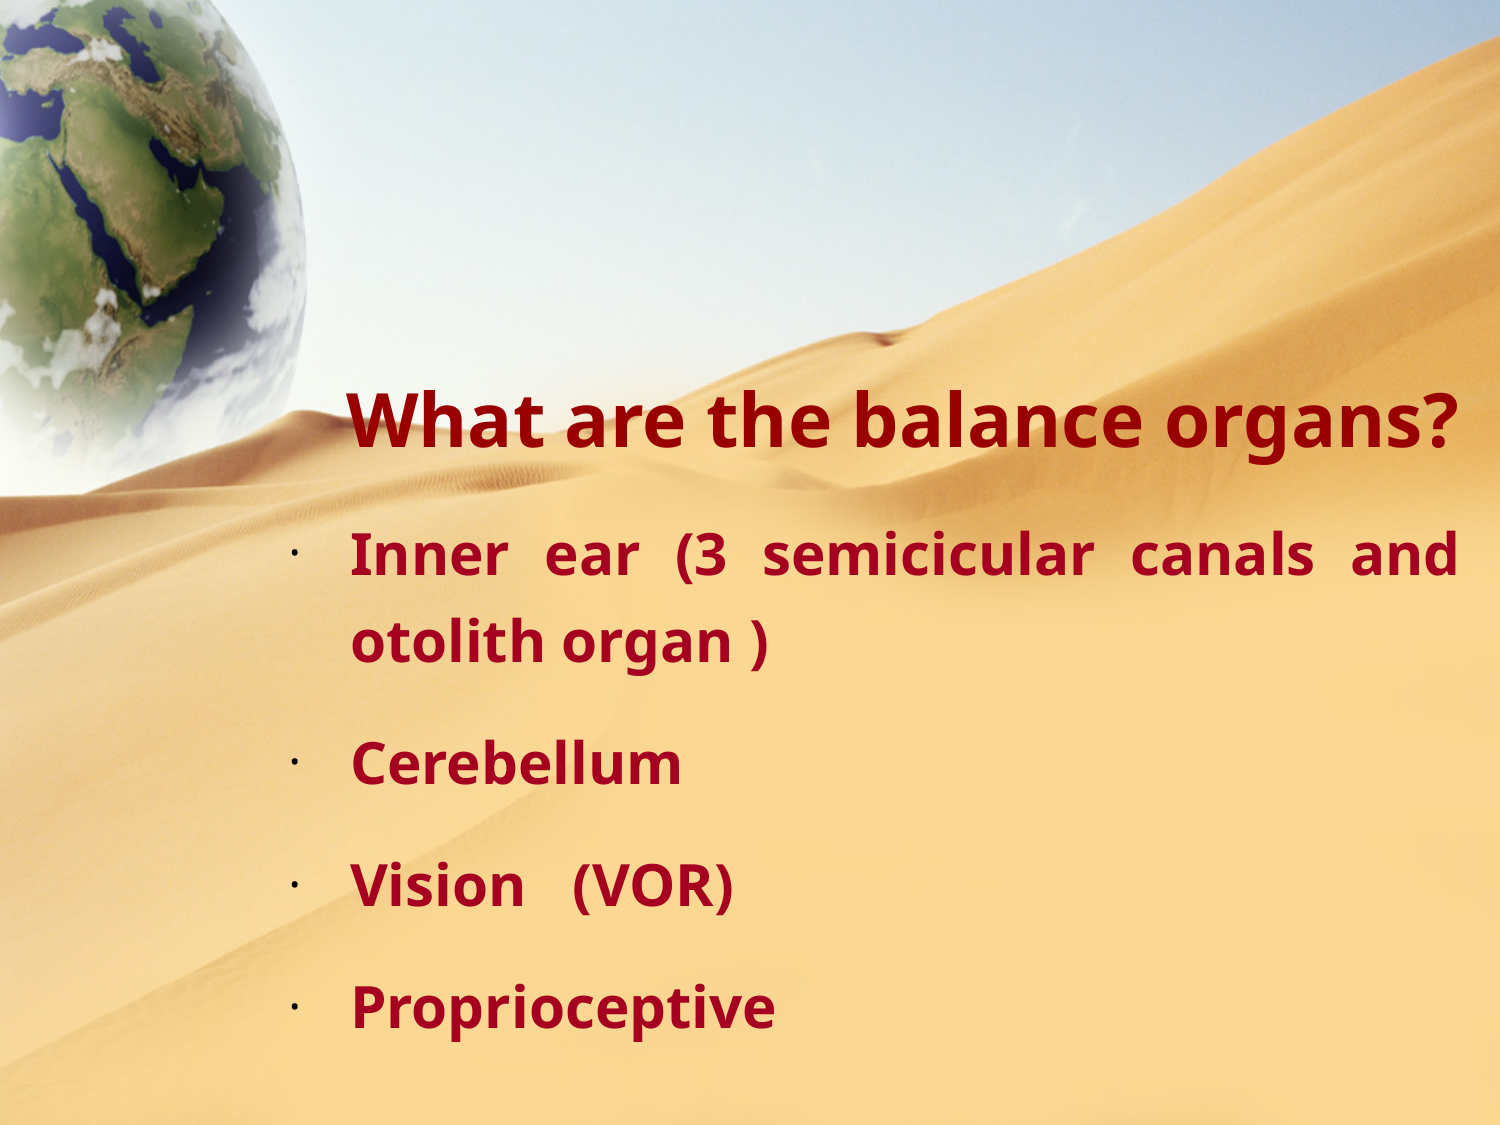

What are the balance organs?
Inner ear (3 semicicular canals and otolith organ )
Cerebellum
Vision (VOR)
Proprioceptive